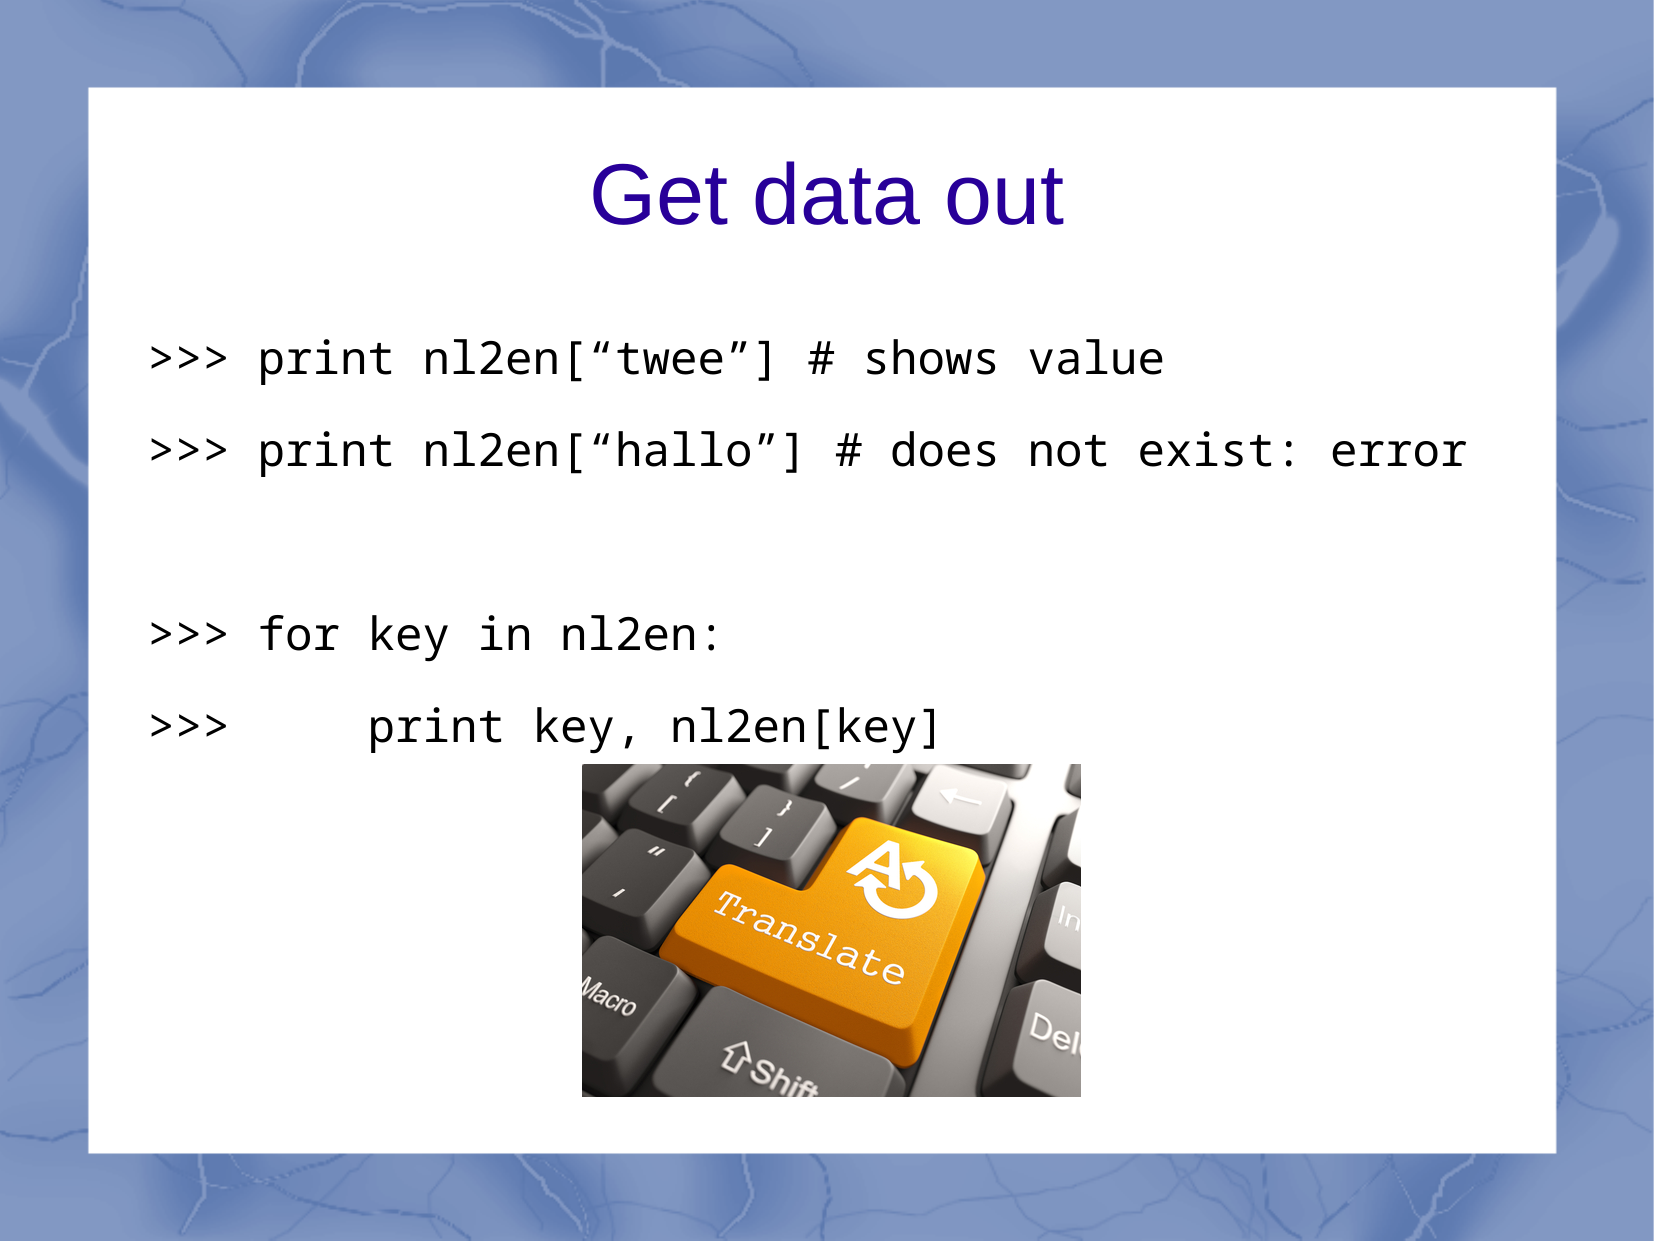

# Get data out
>>> print nl2en[“twee”] # shows value
>>> print nl2en[“hallo”] # does not exist: error
>>> for key in nl2en:
>>> print key, nl2en[key]